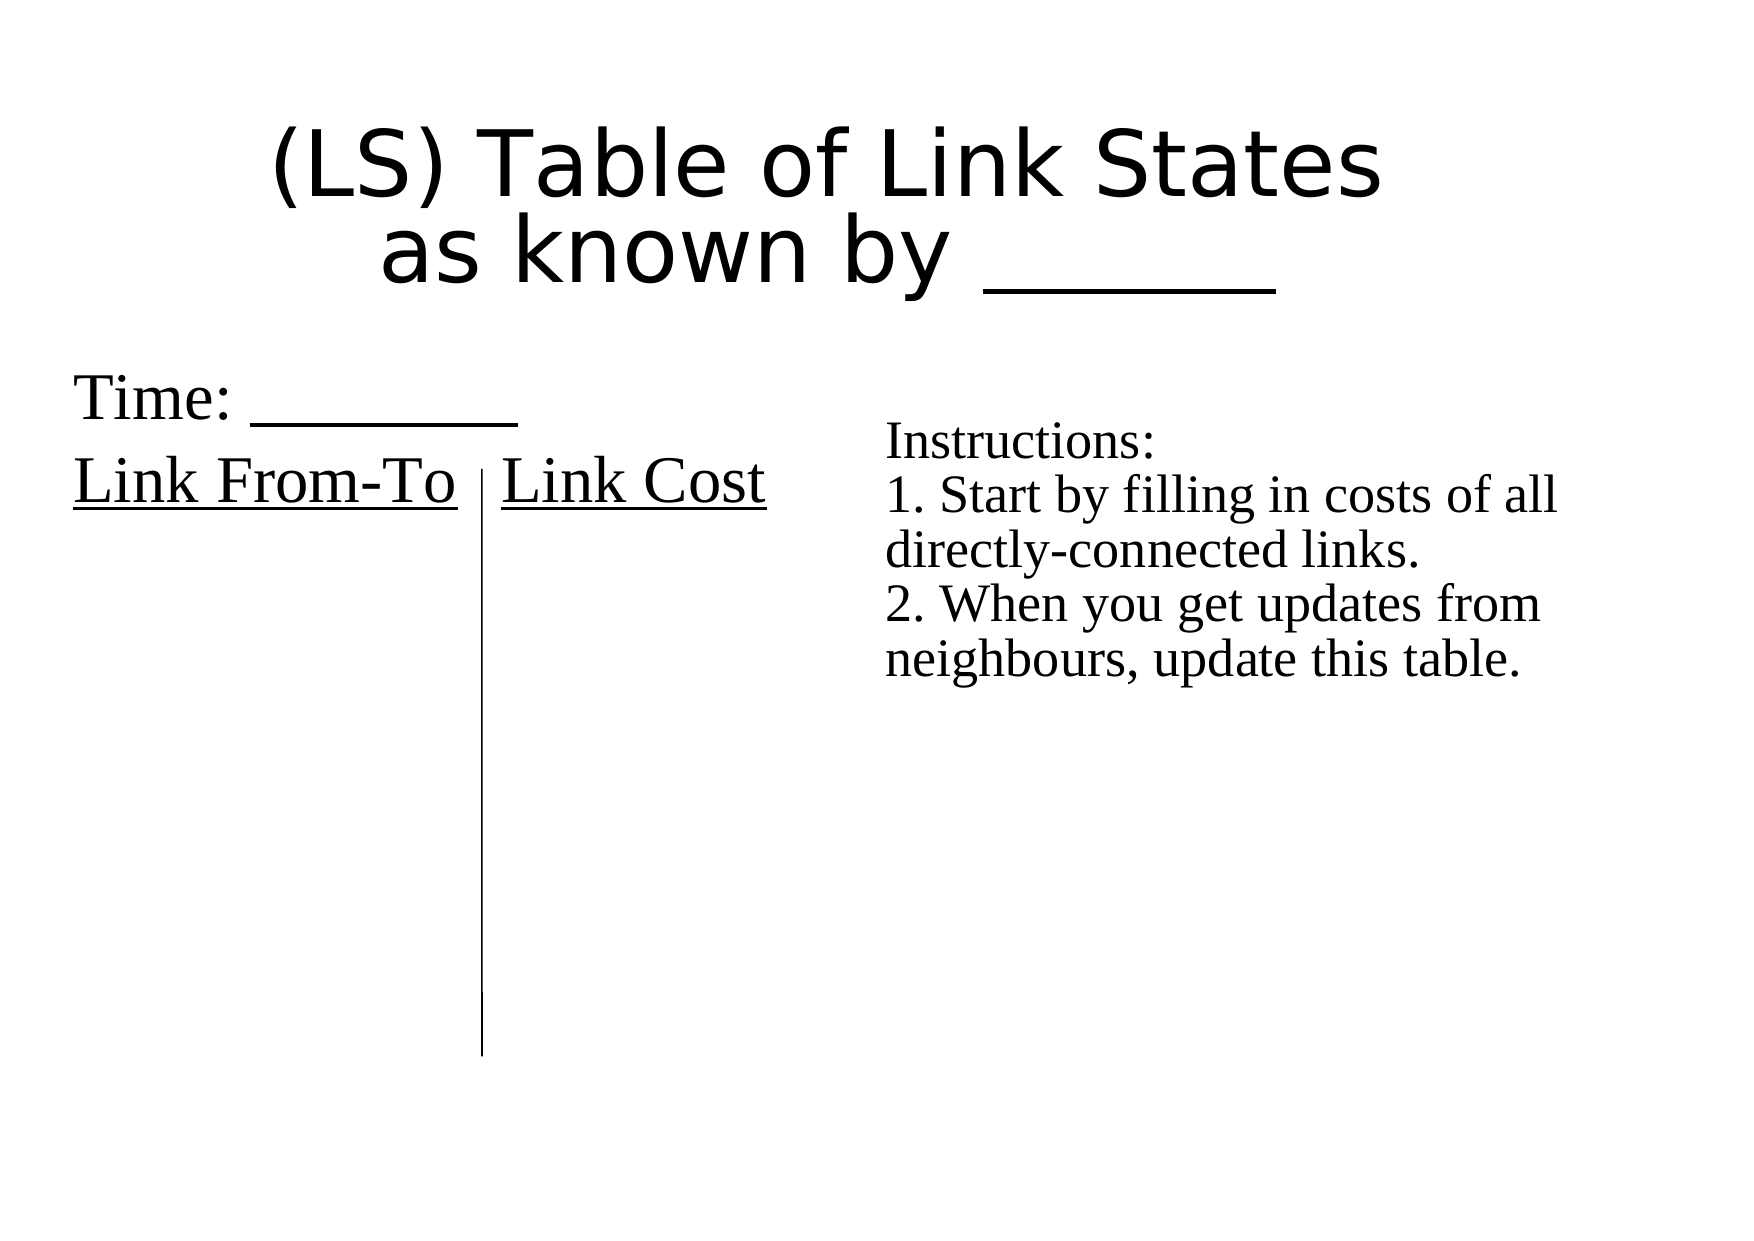

# (LS) Table of Link States as known by
Time:
Link From-To	Link Cost
Instructions:
1. Start by filling in costs of all directly-connected links.
2. When you get updates from neighbours, update this table.